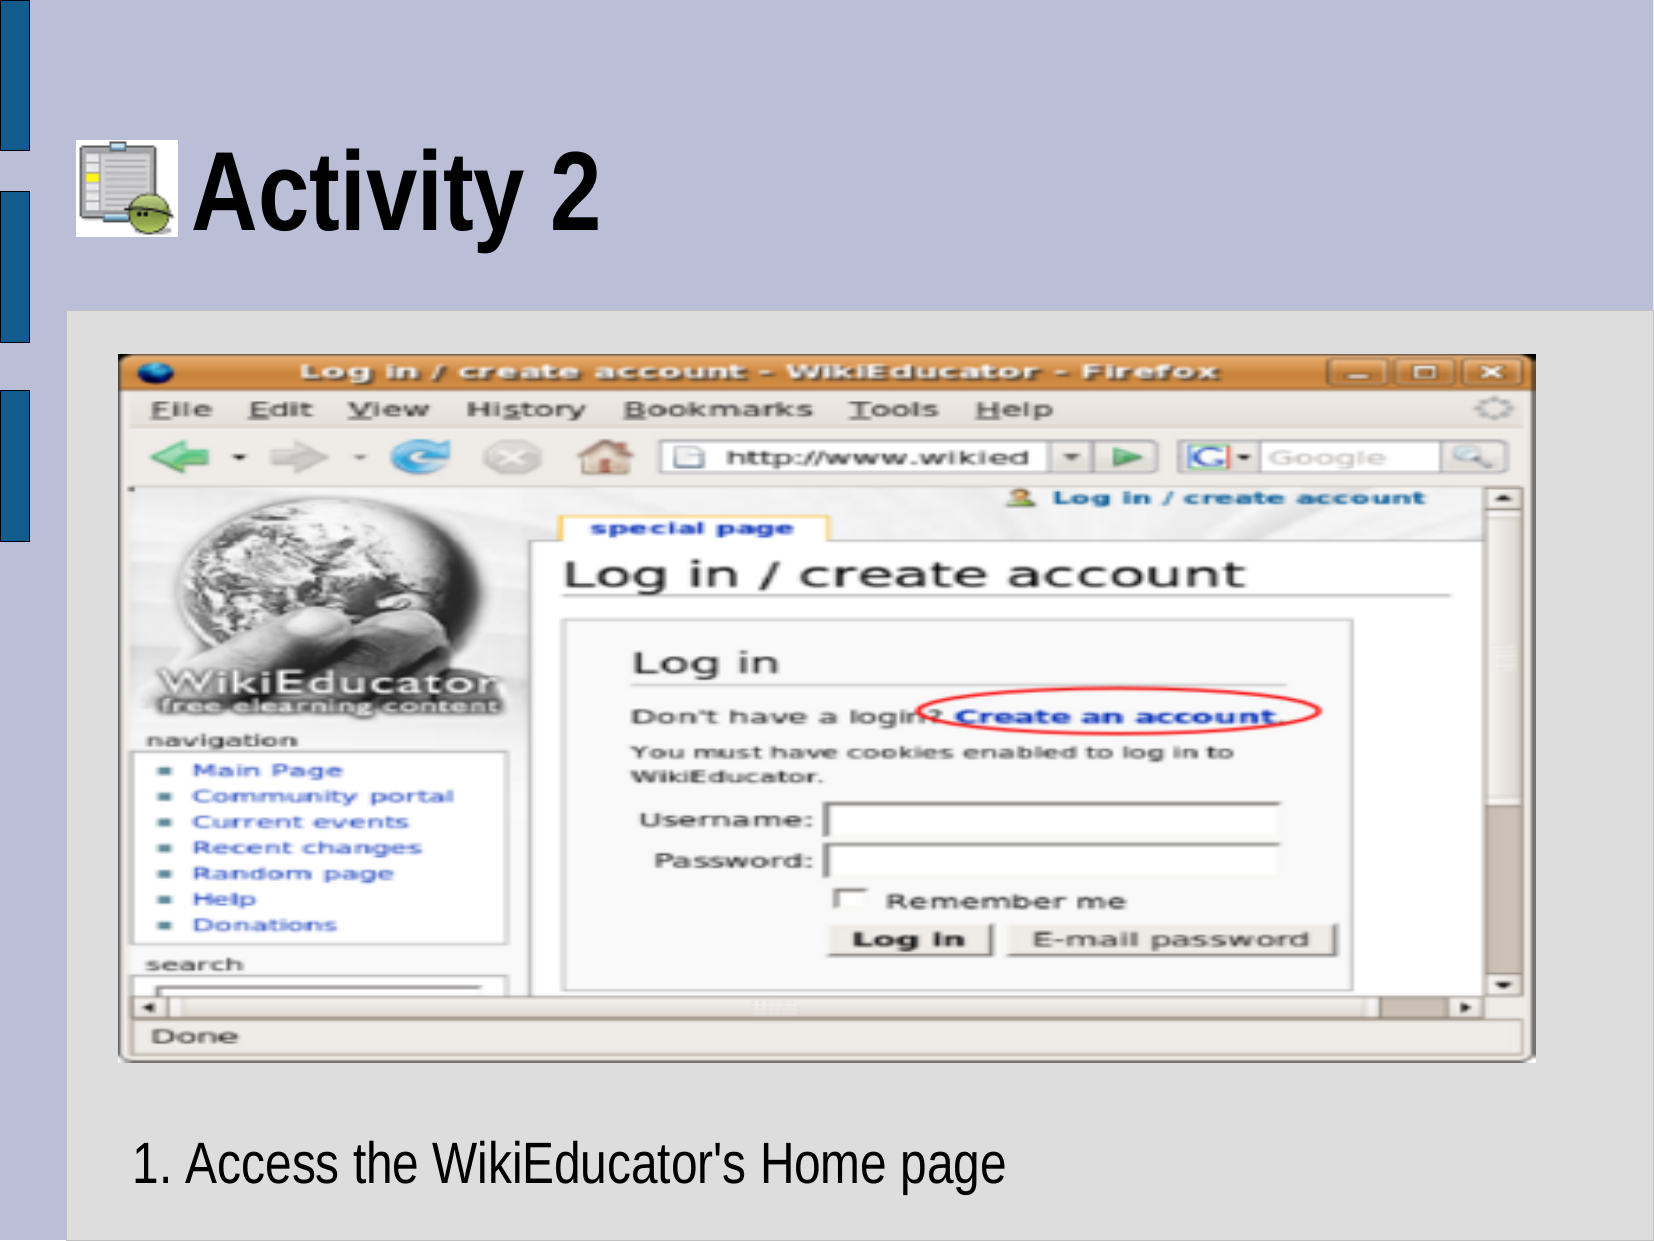

Activity 2
1. Access the WikiEducator's Home page